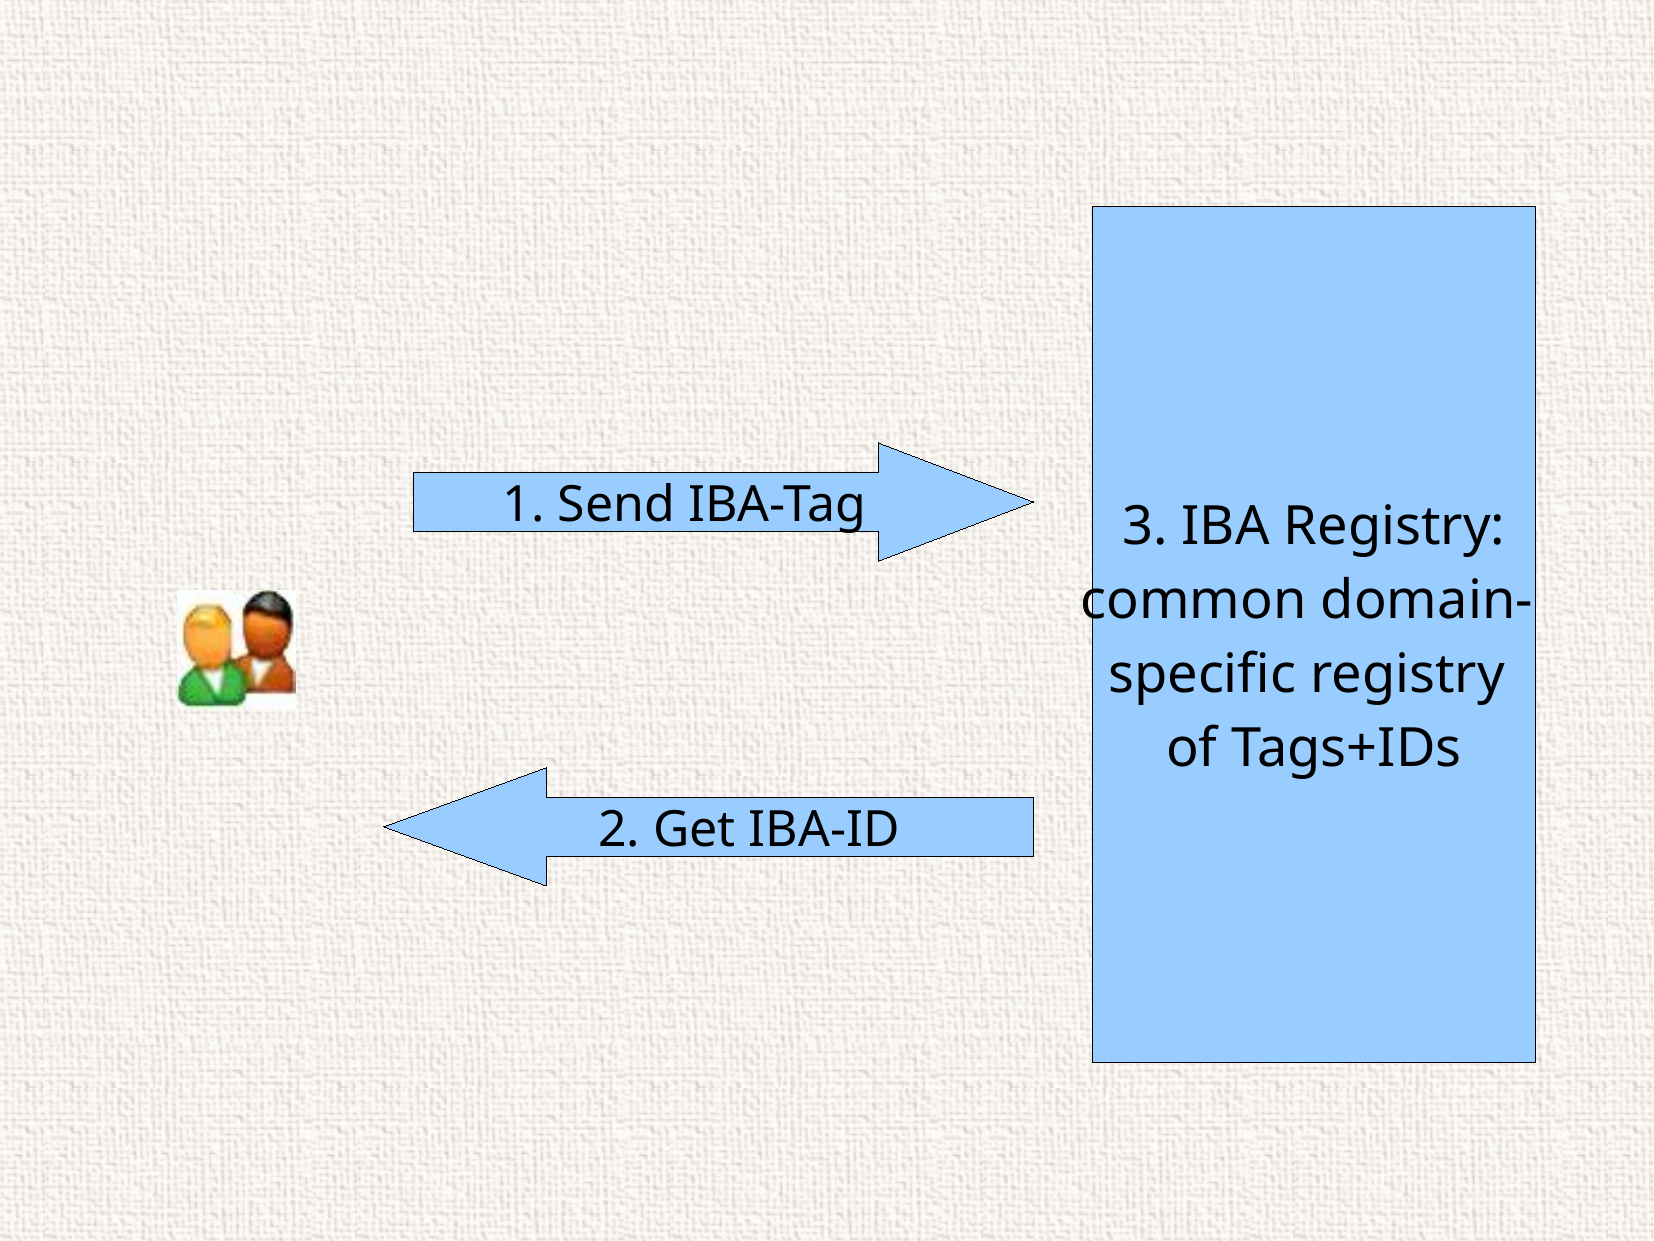

3. IBA Registry:
common domain-
specific registry
of Tags+IDs
1. Send IBA-Tag
2. Get IBA-ID